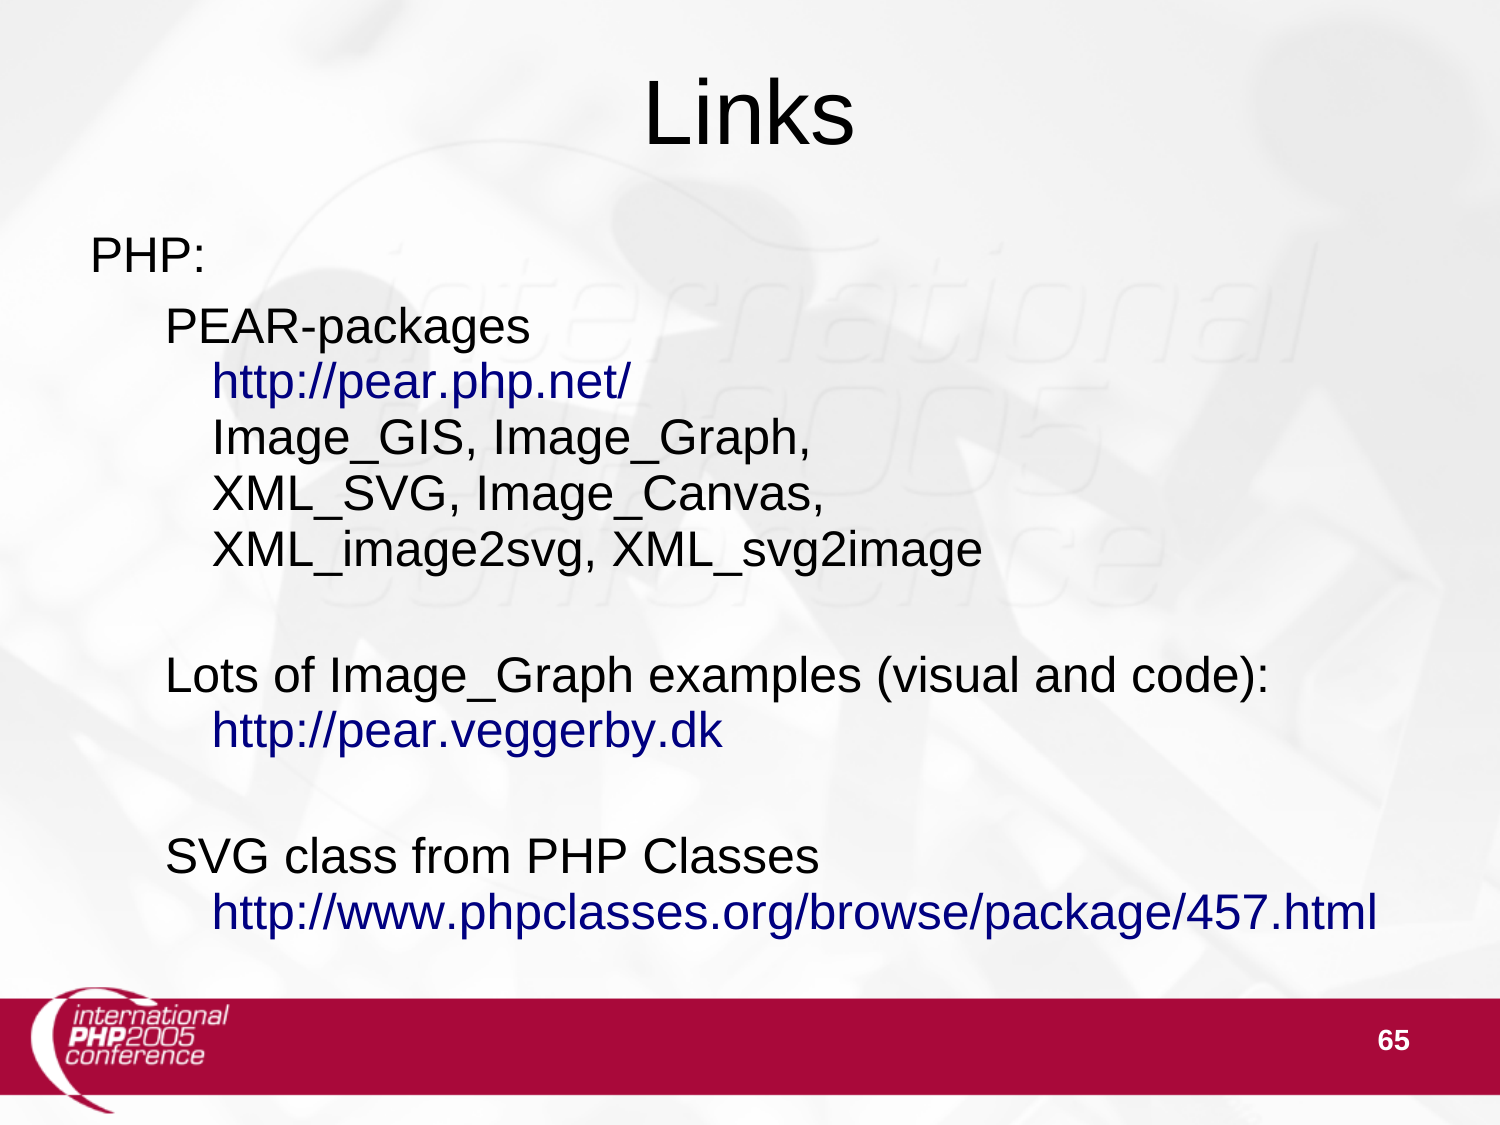

# Links
PHP:
PEAR-packages
http://pear.php.net/
Image_GIS, Image_Graph,
XML_SVG, Image_Canvas,
XML_image2svg, XML_svg2image
Lots of Image_Graph examples (visual and code):
http://pear.veggerby.dk
SVG class from PHP Classes http://www.phpclasses.org/browse/package/457.html
65